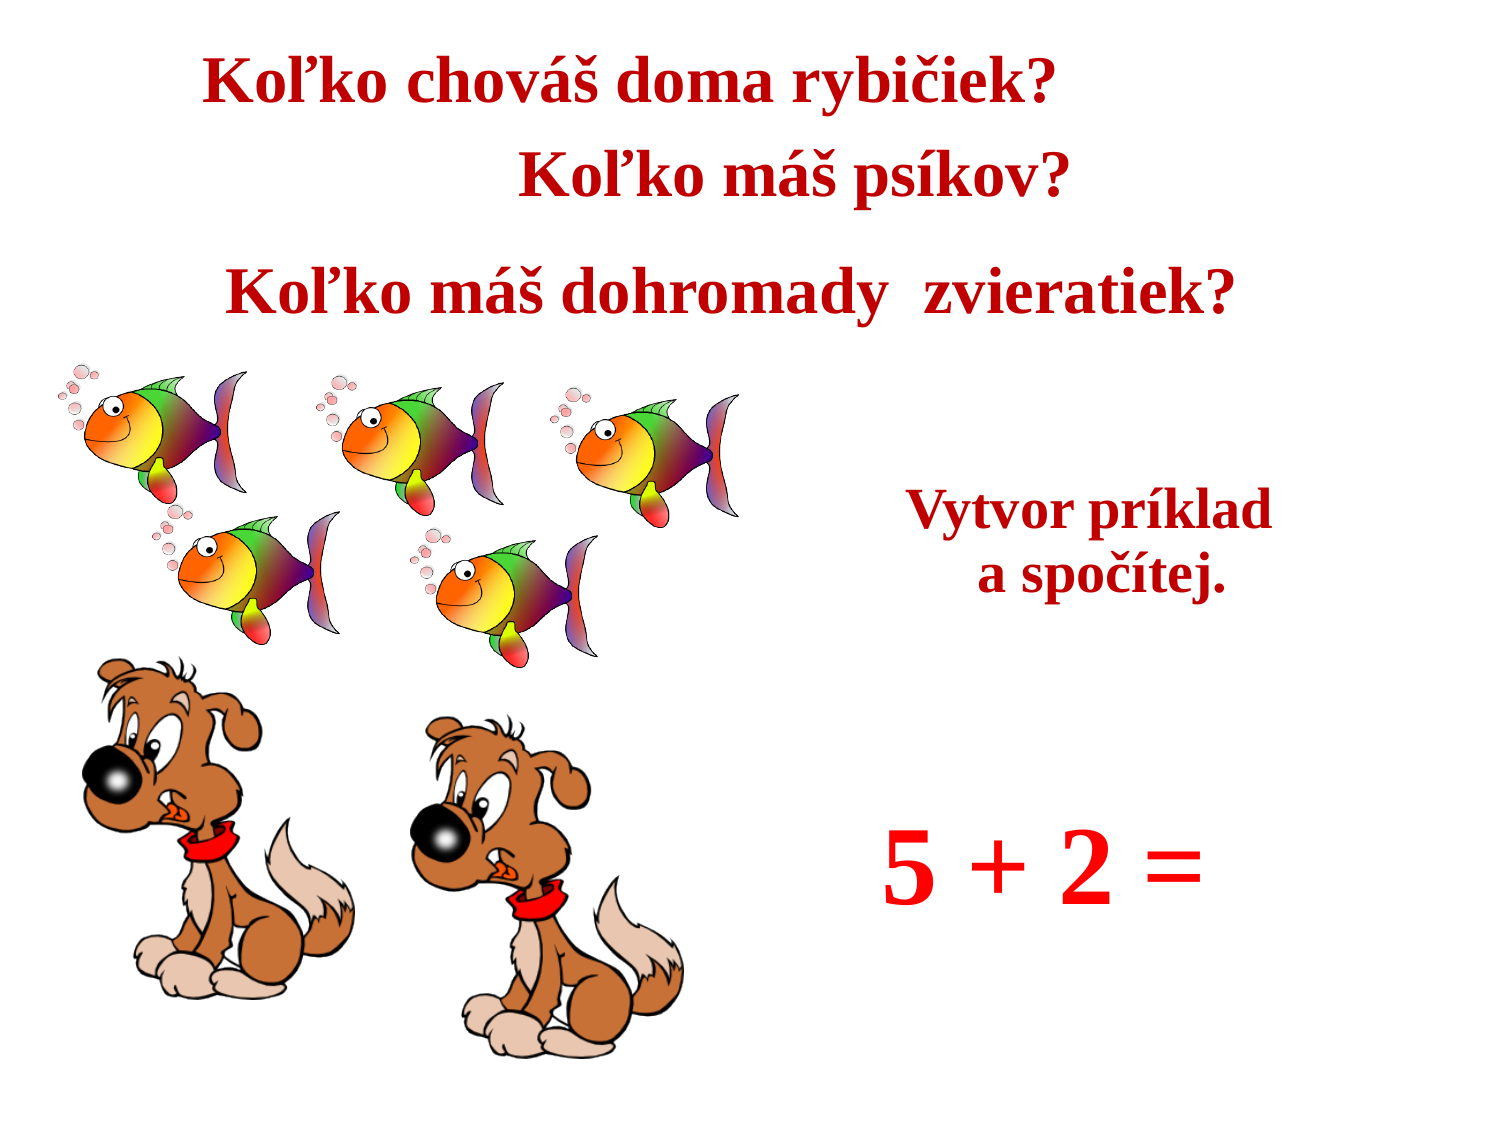

Koľko chováš doma rybičiek?
Koľko máš psíkov?
Koľko máš dohromady zvieratiek?
Vytvor príklad
 a spočítej.
5 + 2 =